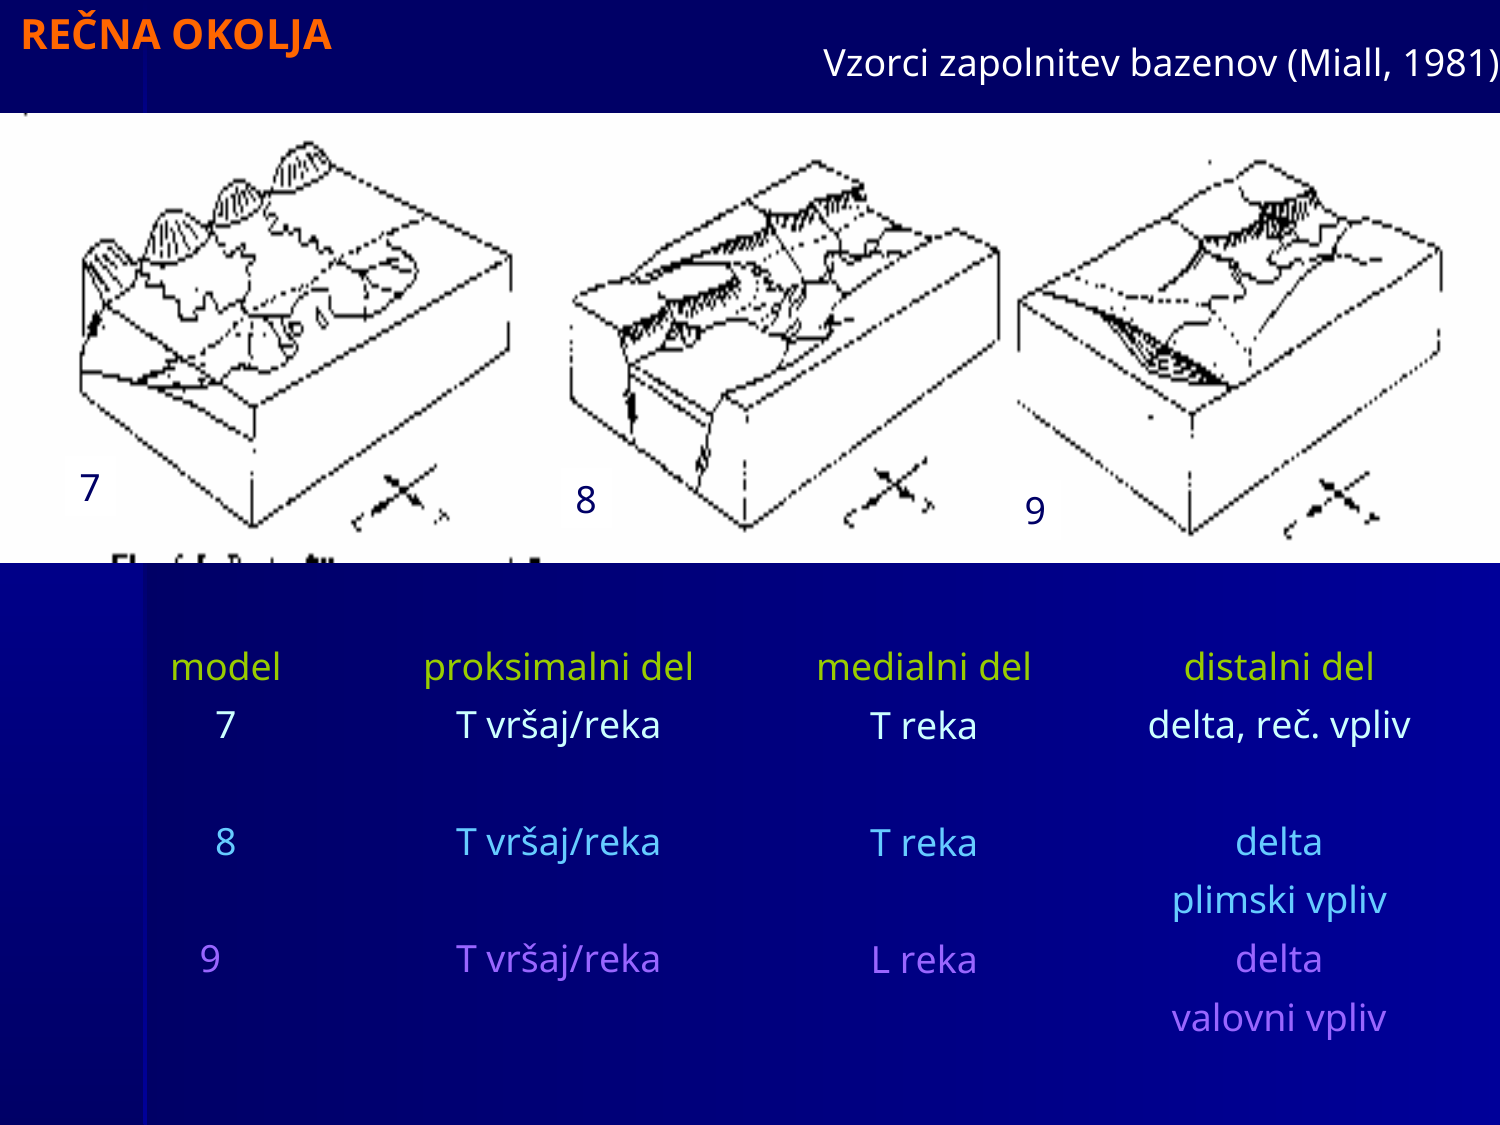

REČNA OKOLJA
Vzorci zapolnitev bazenov (Miall, 1981)
7
8
9
model
7
8
 9
proksimalni del
T vršaj/reka
T vršaj/reka
T vršaj/reka
distalni del
delta, reč. vpliv
delta
plimski vpliv
delta
valovni vpliv
medialni del
T reka
T reka
L reka